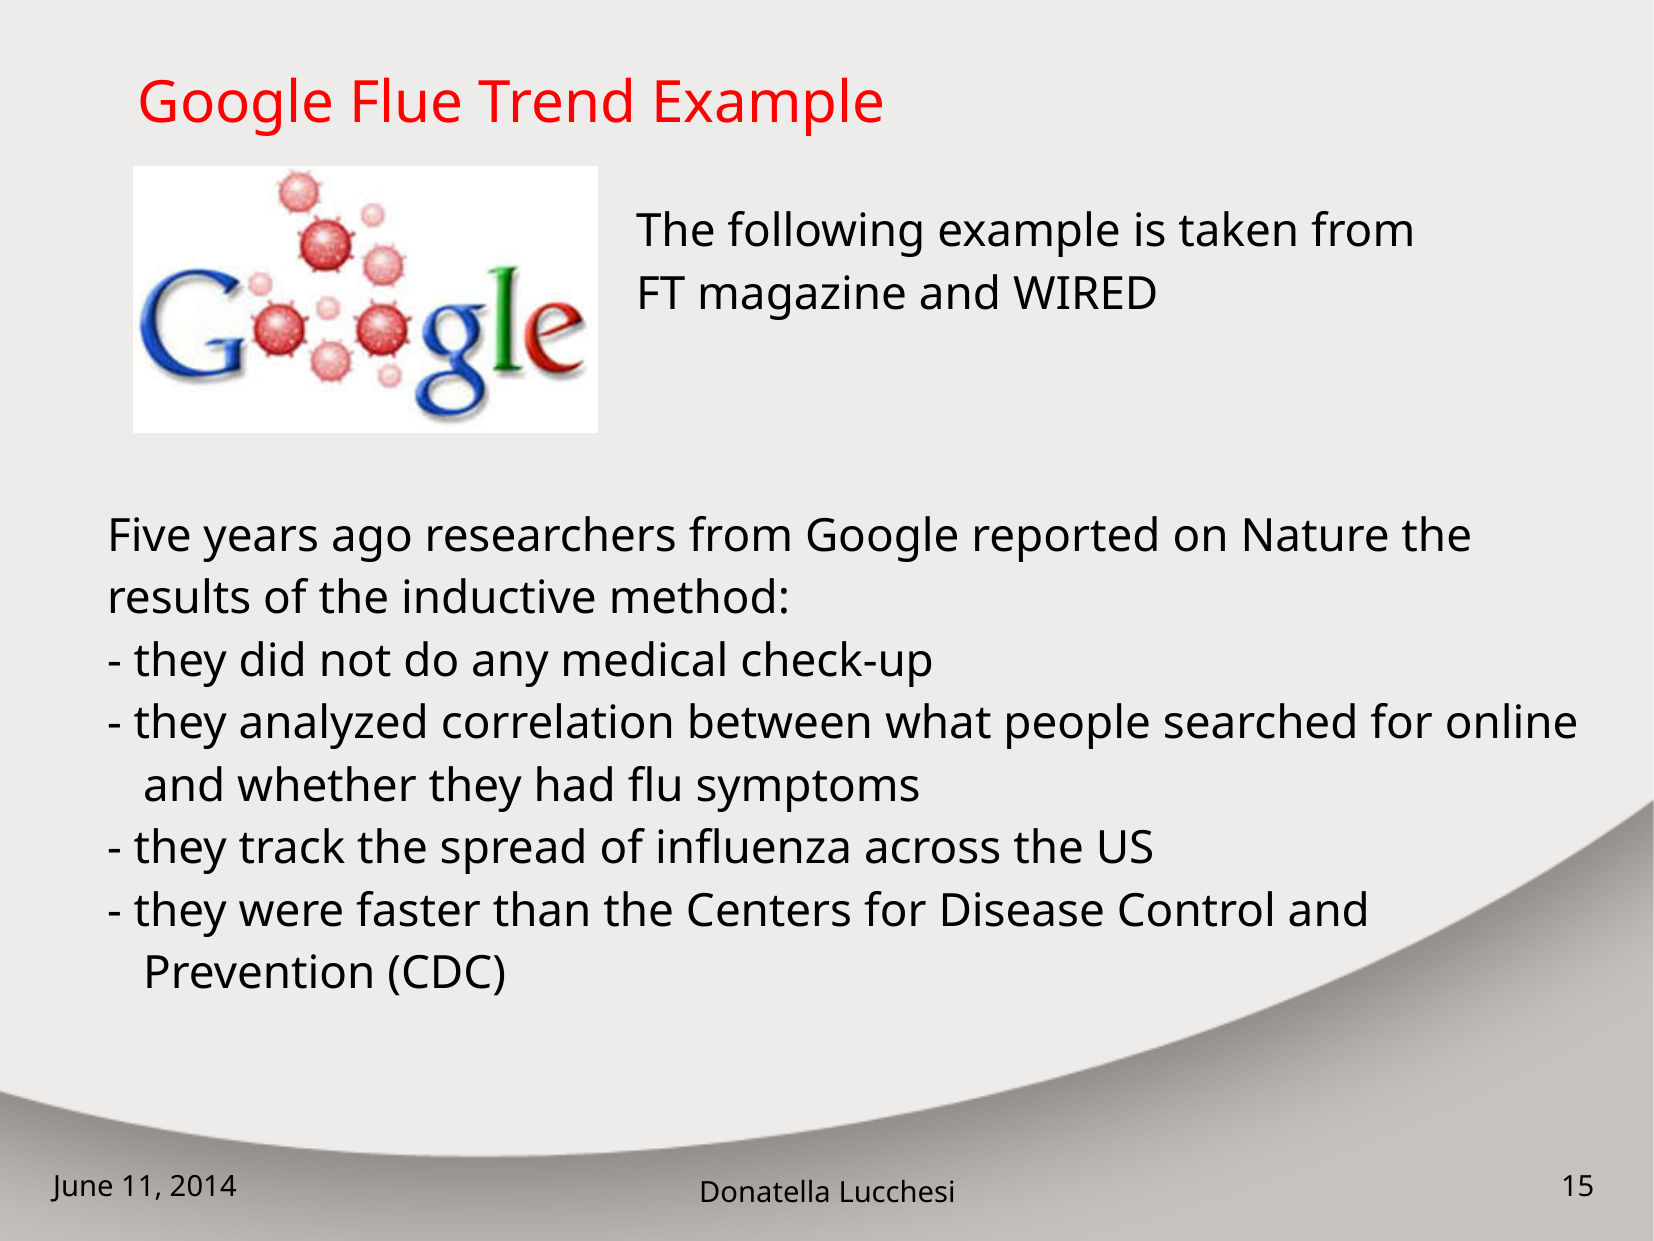

Google Flue Trend Example
The following example is taken from
FT magazine and WIRED
Five years ago researchers from Google reported on Nature the
results of the inductive method:
- they did not do any medical check-up
- they analyzed correlation between what people searched for online
 and whether they had flu symptoms
- they track the spread of influenza across the US
- they were faster than the Centers for Disease Control and
 Prevention (CDC)
June 11, 2014
15
Donatella Lucchesi